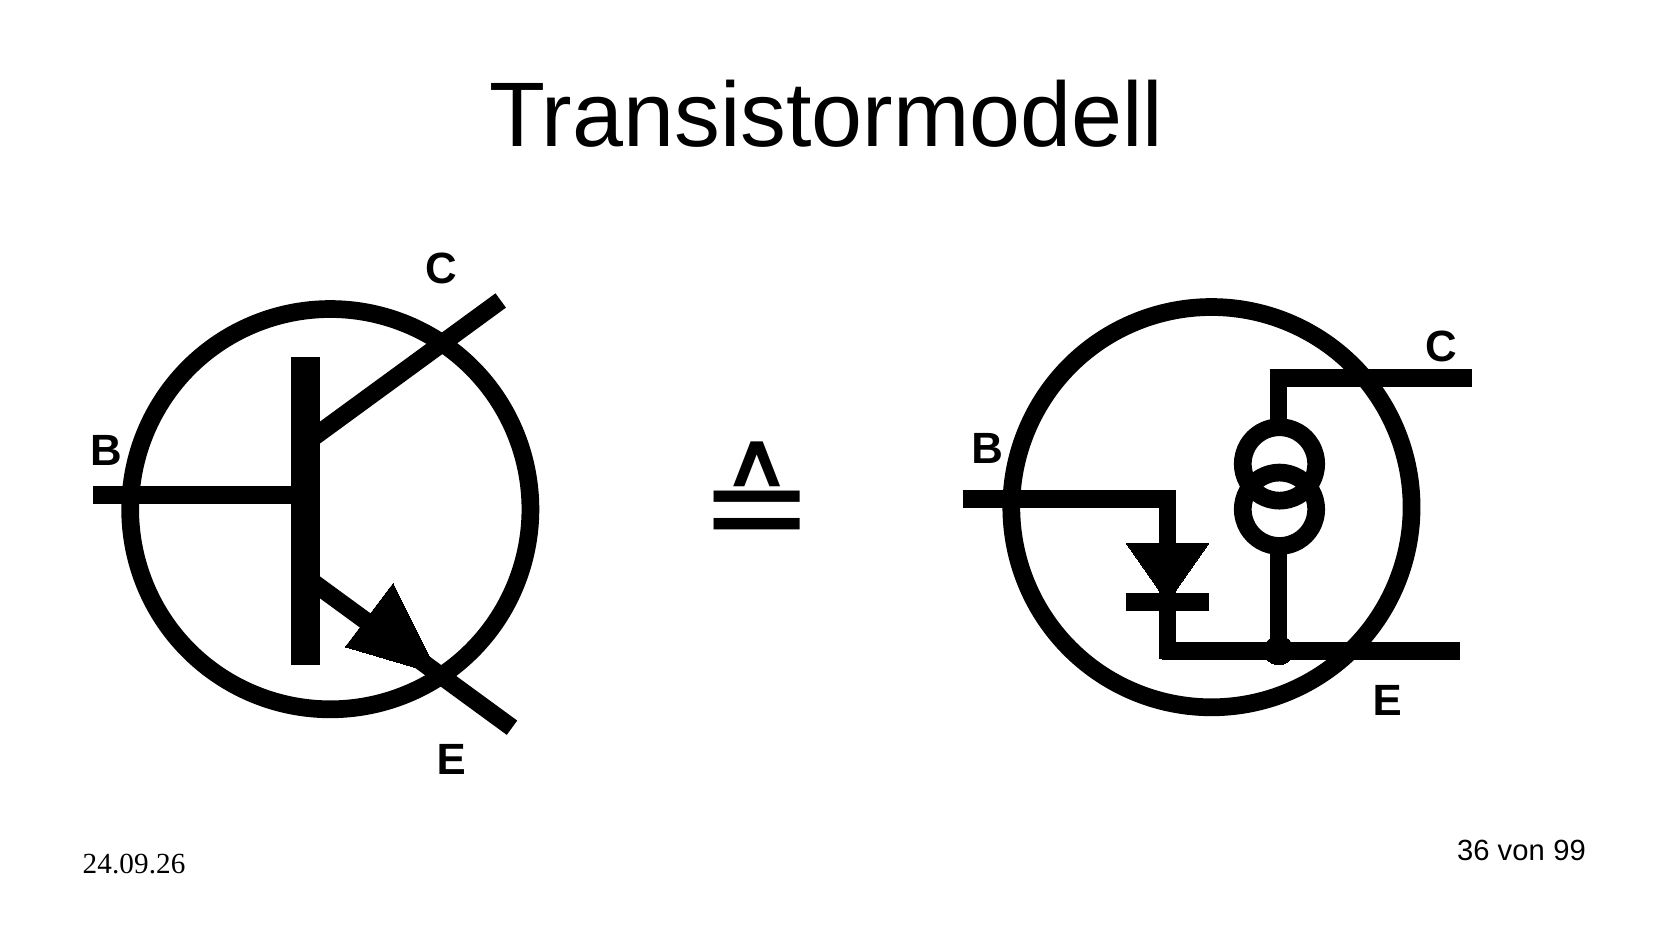

# Transistormodell
C
B
E
C
B
E
≙
36